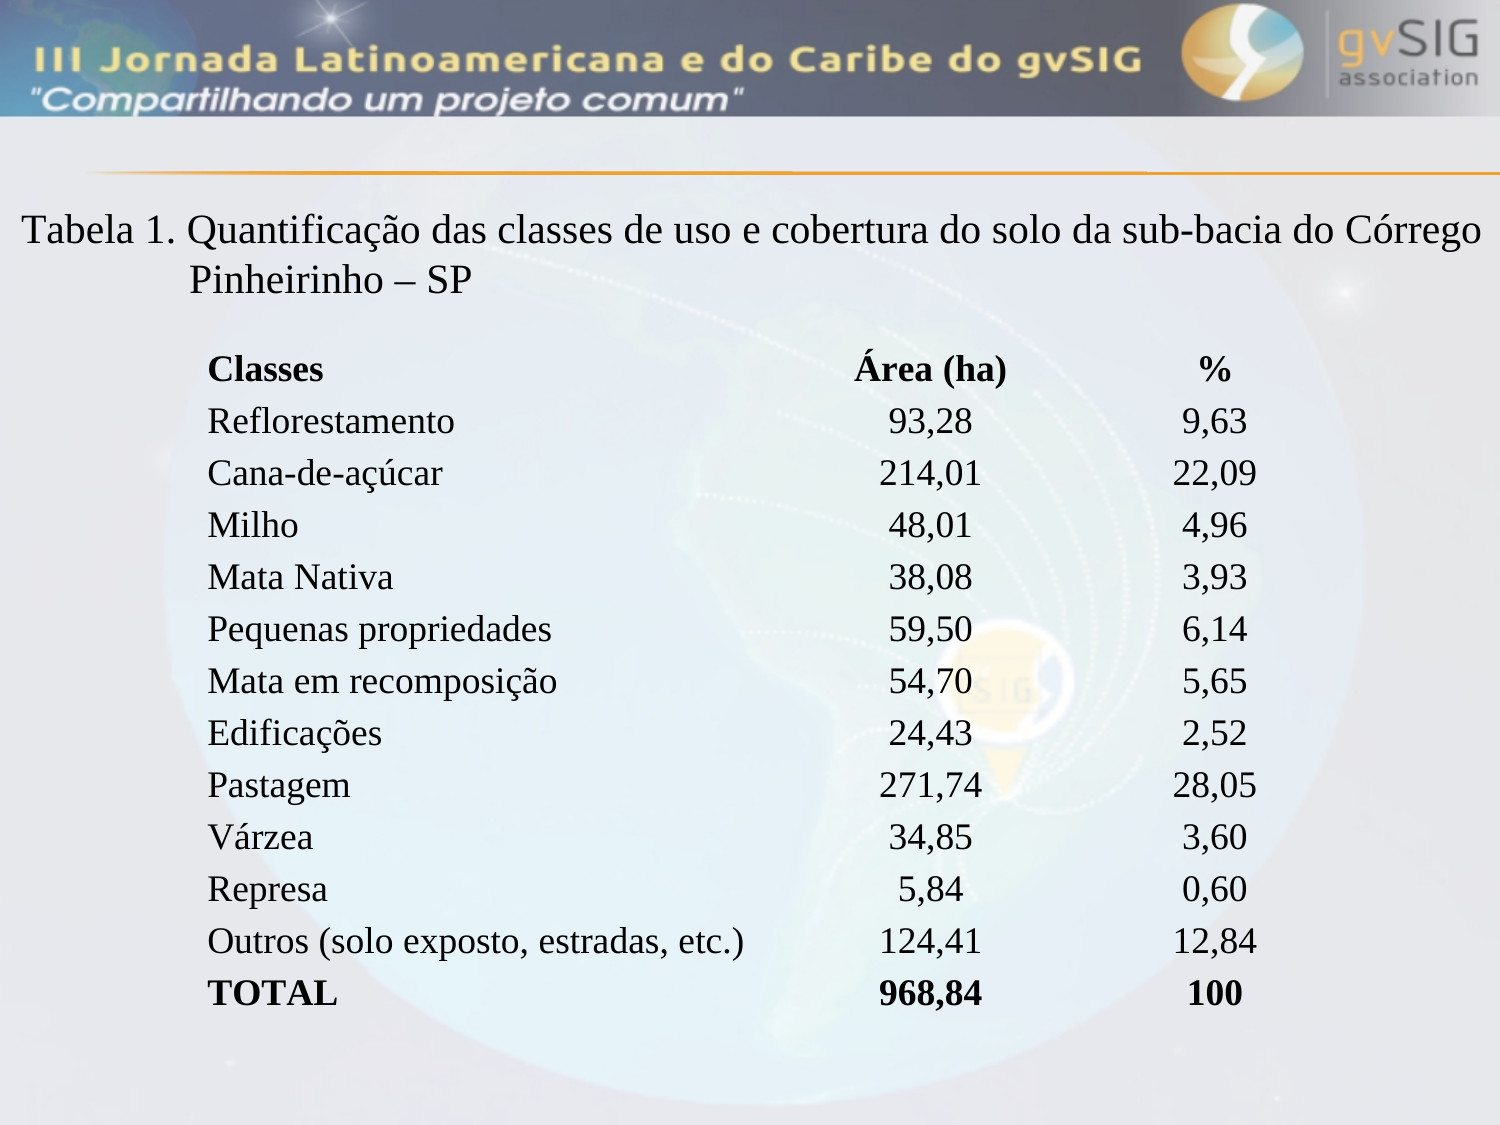

Tabela 1. Quantificação das classes de uso e cobertura do solo da sub-bacia do Córrego
 Pinheirinho – SP
| Classes | Área (ha) | % |
| --- | --- | --- |
| Reflorestamento | 93,28 | 9,63 |
| Cana-de-açúcar | 214,01 | 22,09 |
| Milho | 48,01 | 4,96 |
| Mata Nativa | 38,08 | 3,93 |
| Pequenas propriedades | 59,50 | 6,14 |
| Mata em recomposição | 54,70 | 5,65 |
| Edificações | 24,43 | 2,52 |
| Pastagem | 271,74 | 28,05 |
| Várzea | 34,85 | 3,60 |
| Represa | 5,84 | 0,60 |
| Outros (solo exposto, estradas, etc.) | 124,41 | 12,84 |
| TOTAL | 968,84 | 100 |